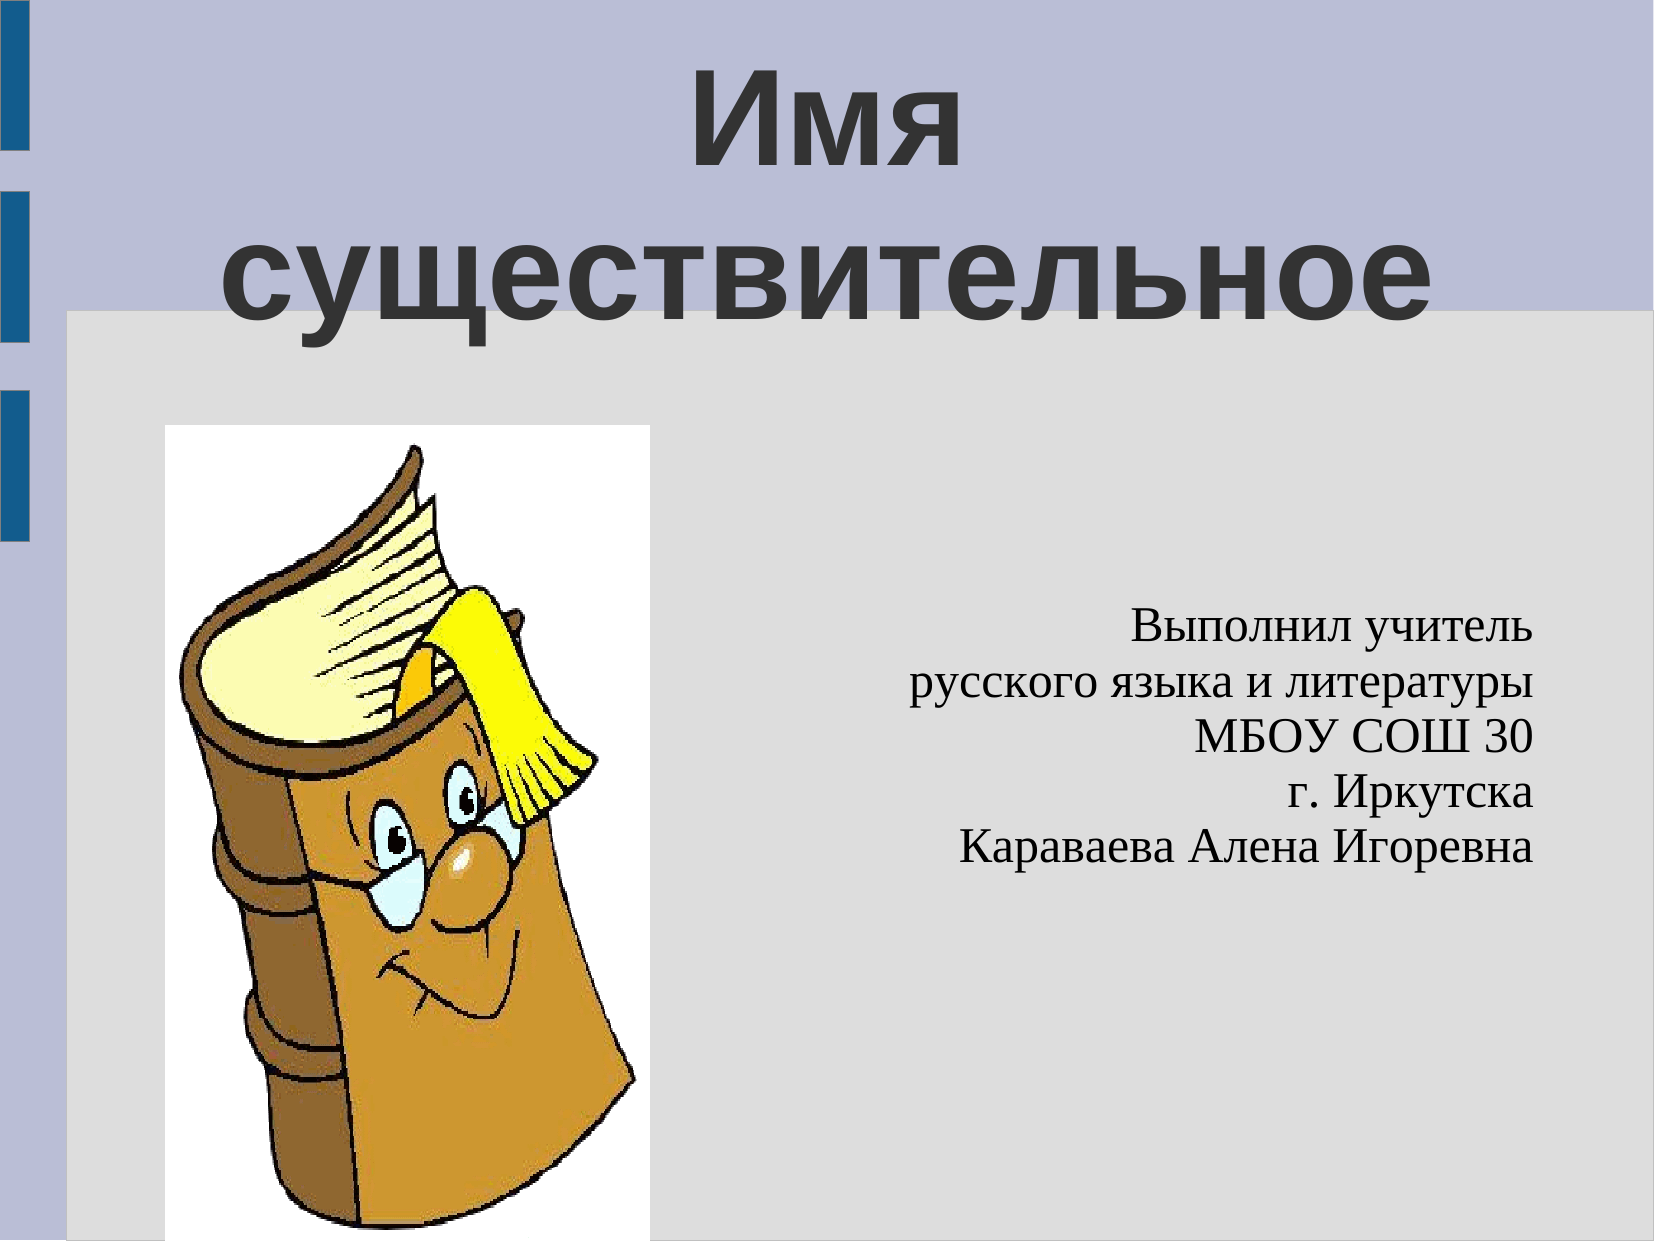

# Имя существительное
Выполнил учитель
 русского языка и литературы
 МБОУ СОШ 30
 г. Иркутска
 Караваева Алена Игоревна